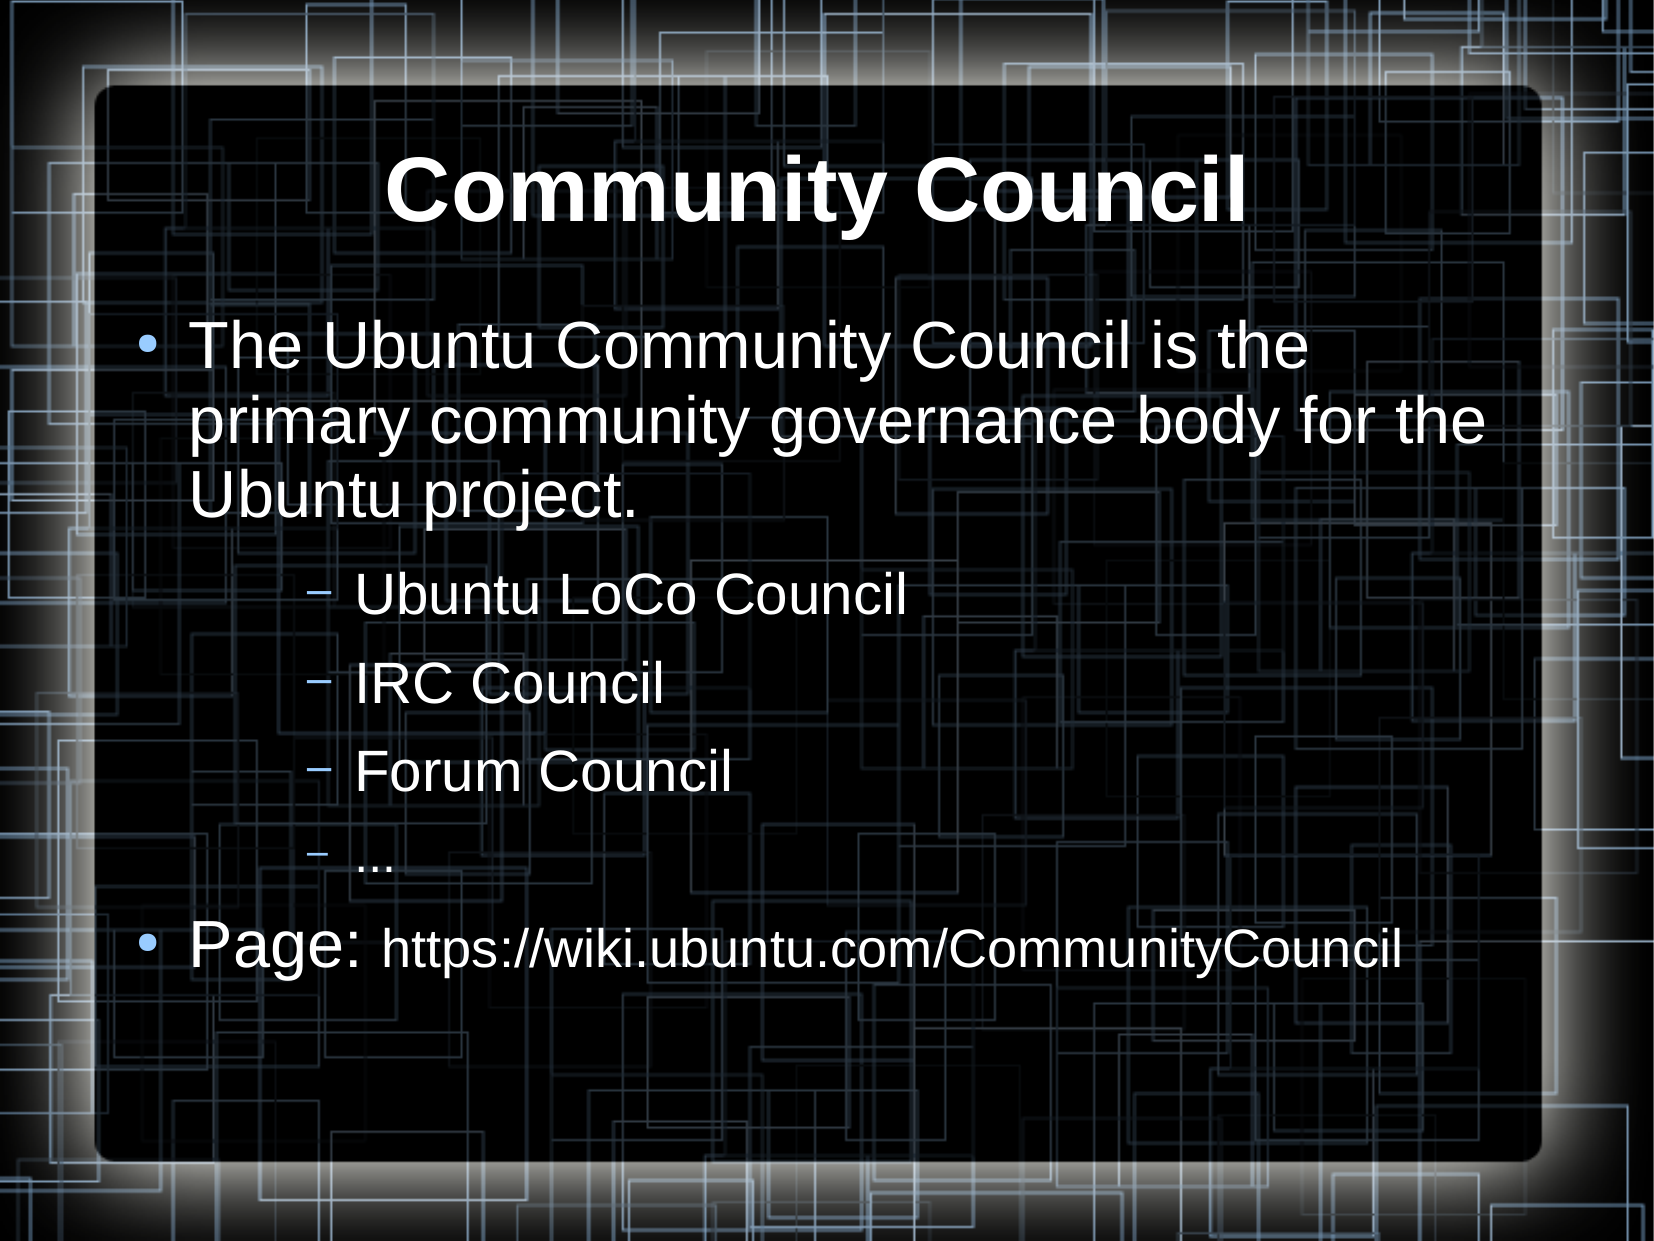

# Community Council
The Ubuntu Community Council is the primary community governance body for the Ubuntu project.
Ubuntu LoCo Council
IRC Council
Forum Council
...
Page: https://wiki.ubuntu.com/CommunityCouncil